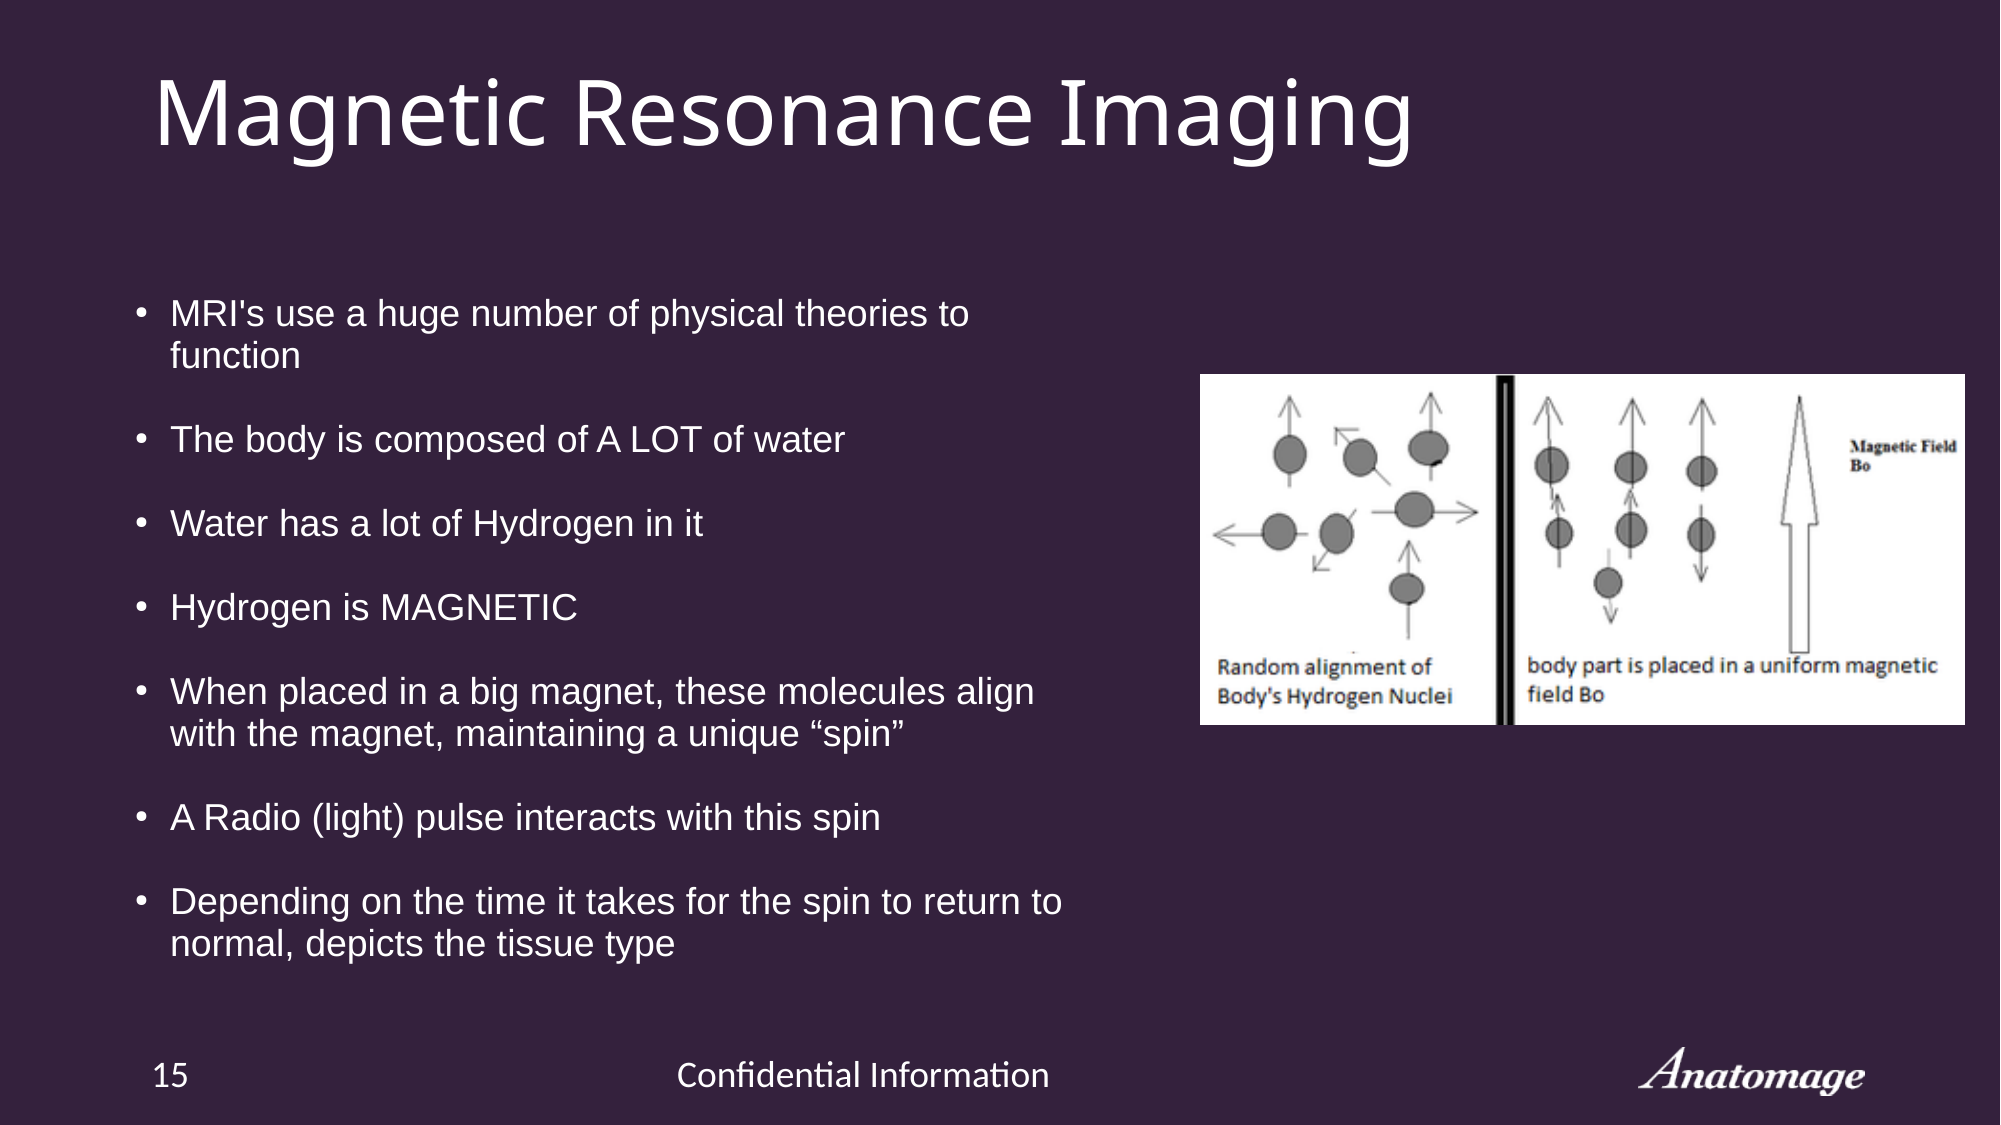

# Magnetic Resonance Imaging
MRI's use a huge number of physical theories to function
The body is composed of A LOT of water
Water has a lot of Hydrogen in it
Hydrogen is MAGNETIC
When placed in a big magnet, these molecules align with the magnet, maintaining a unique “spin”
A Radio (light) pulse interacts with this spin
Depending on the time it takes for the spin to return to normal, depicts the tissue type
Confidential Information